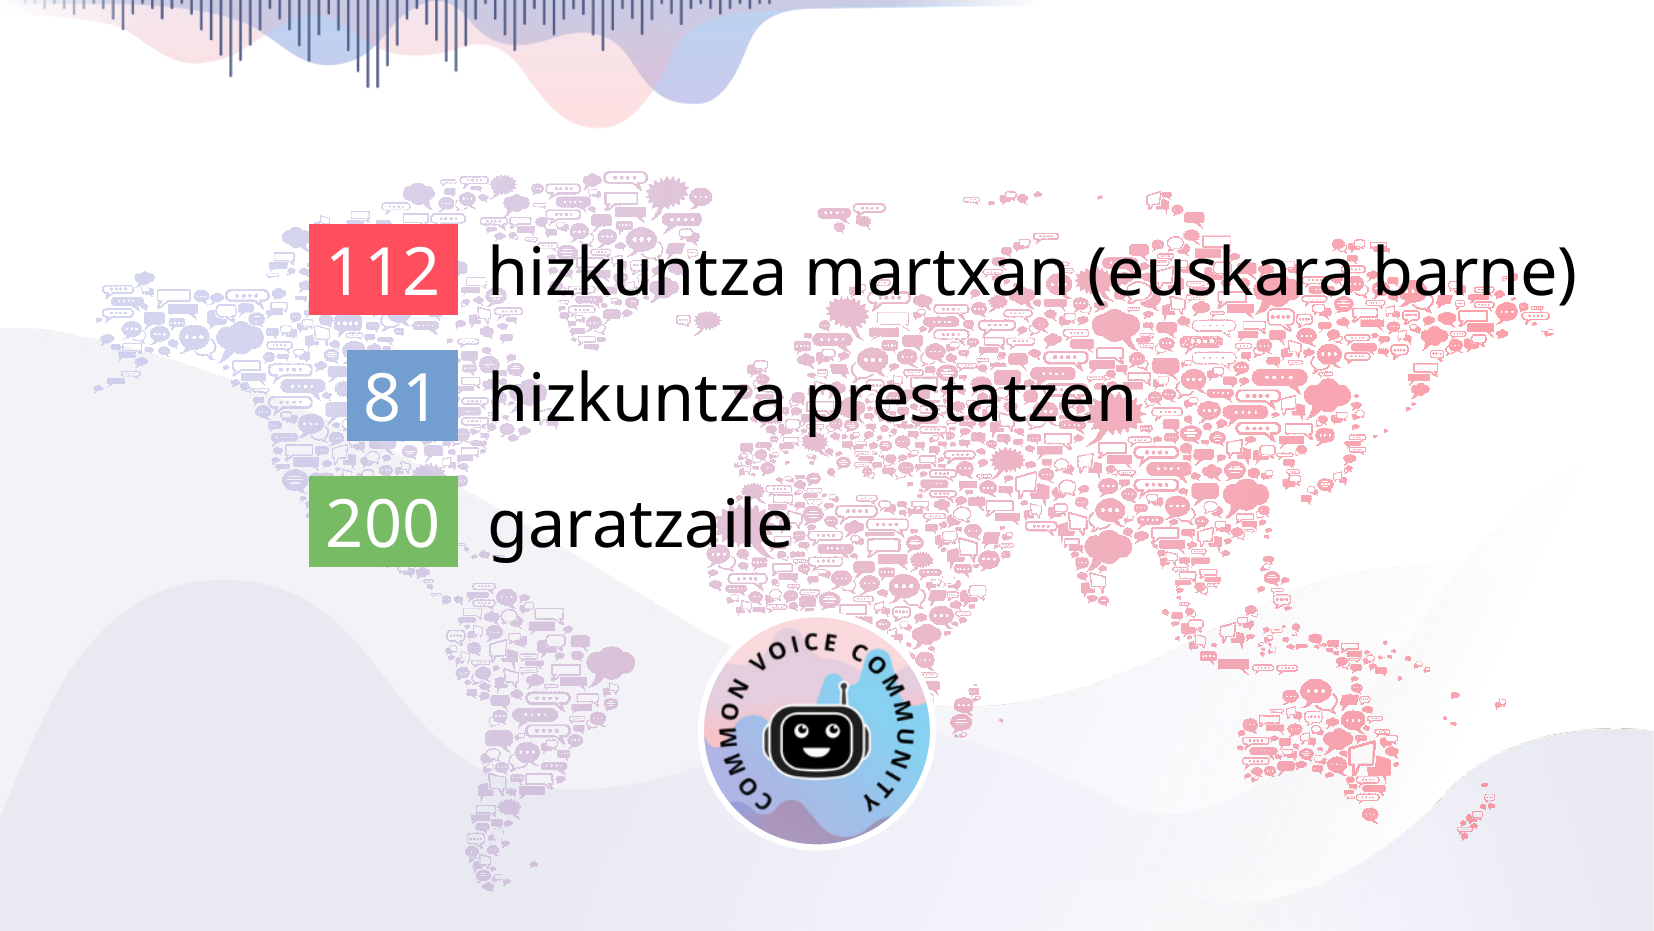

112
 81
 200
hizkuntza martxan (euskara barne)
hizkuntza prestatzen
garatzaile